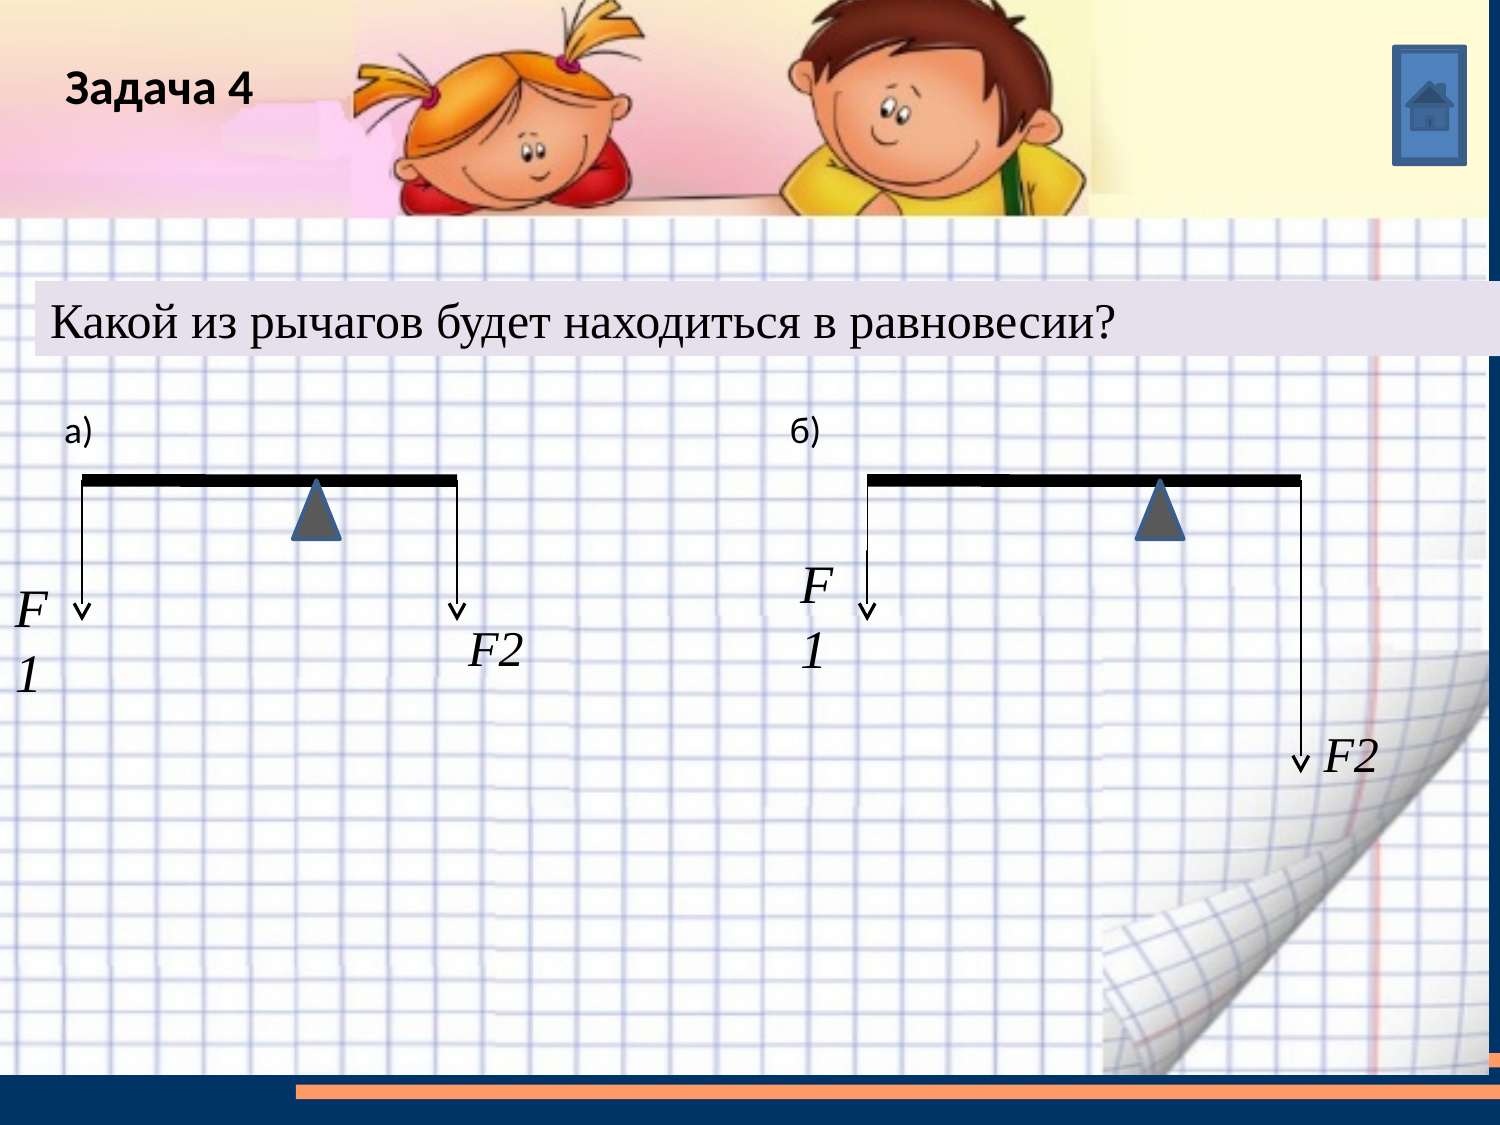

# Название списка
Задача 4
Какой из рычагов будет находиться в равновесии?
Пункт 1
а)
б)
Пункт 2
F1
F1
Текст
Пункт 3
F2
F2
Пункт 4
Пункт 5